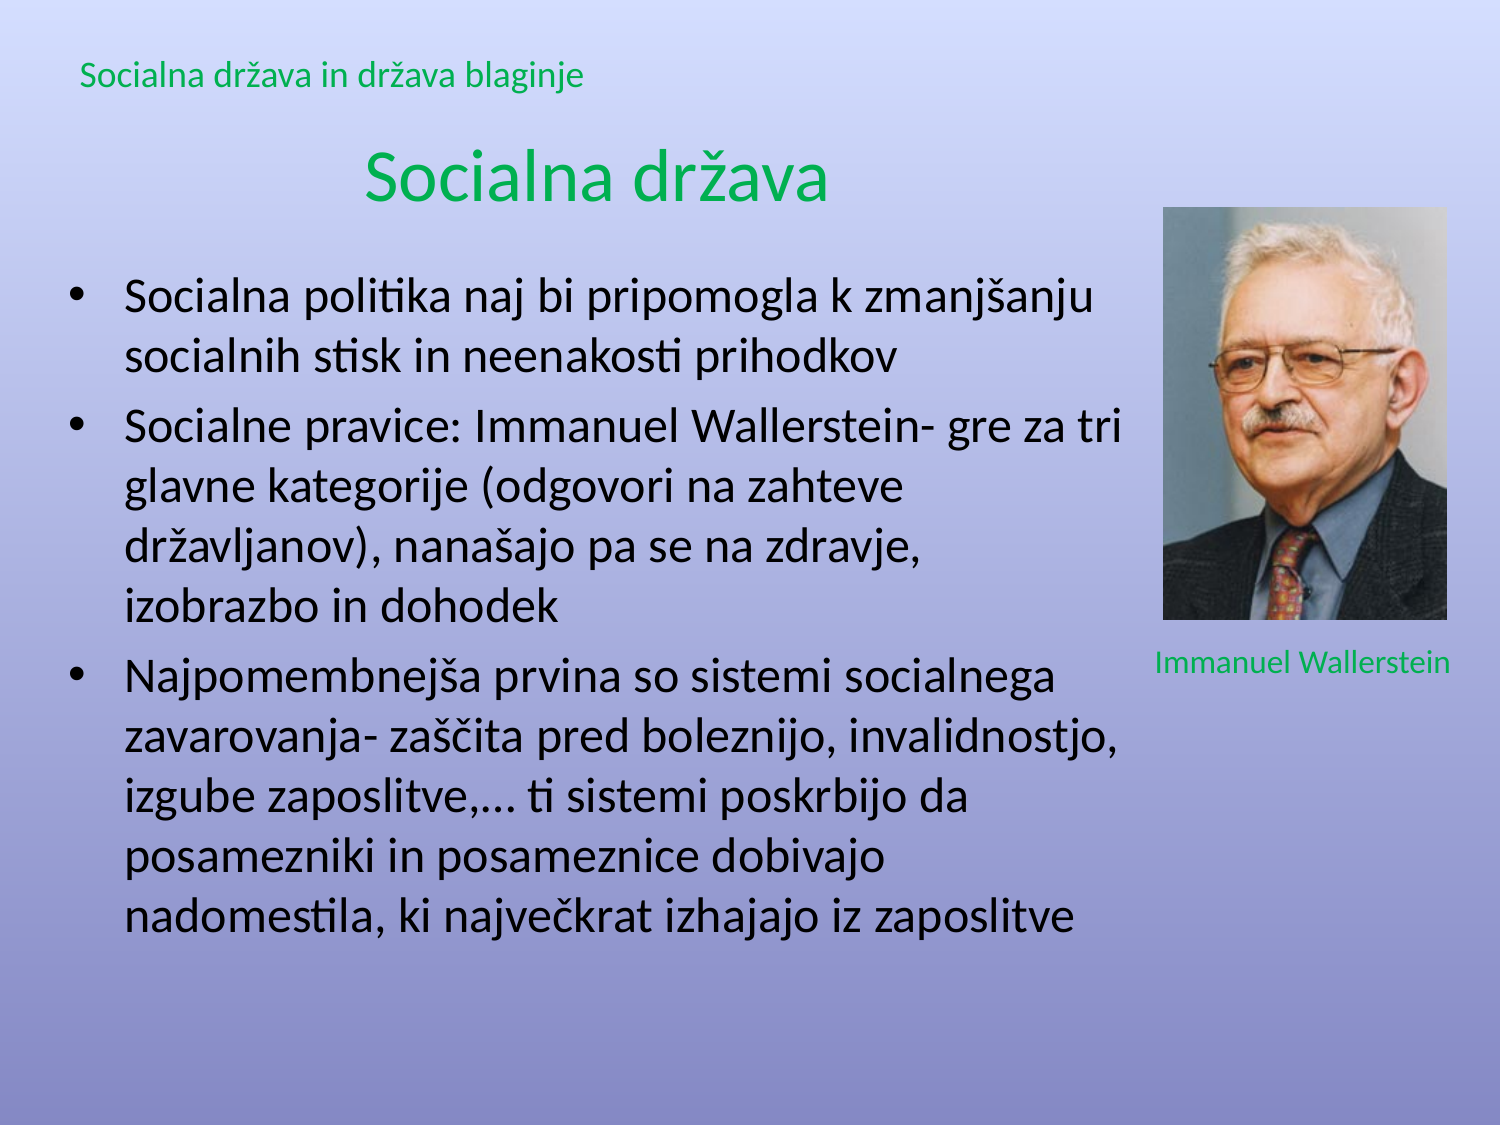

Socialna država in država blaginje
# Socialna država
Socialna politika naj bi pripomogla k zmanjšanju socialnih stisk in neenakosti prihodkov
Socialne pravice: Immanuel Wallerstein- gre za tri glavne kategorije (odgovori na zahteve državljanov), nanašajo pa se na zdravje, izobrazbo in dohodek
Najpomembnejša prvina so sistemi socialnega zavarovanja- zaščita pred boleznijo, invalidnostjo, izgube zaposlitve,… ti sistemi poskrbijo da posamezniki in posameznice dobivajo nadomestila, ki največkrat izhajajo iz zaposlitve
Immanuel Wallerstein